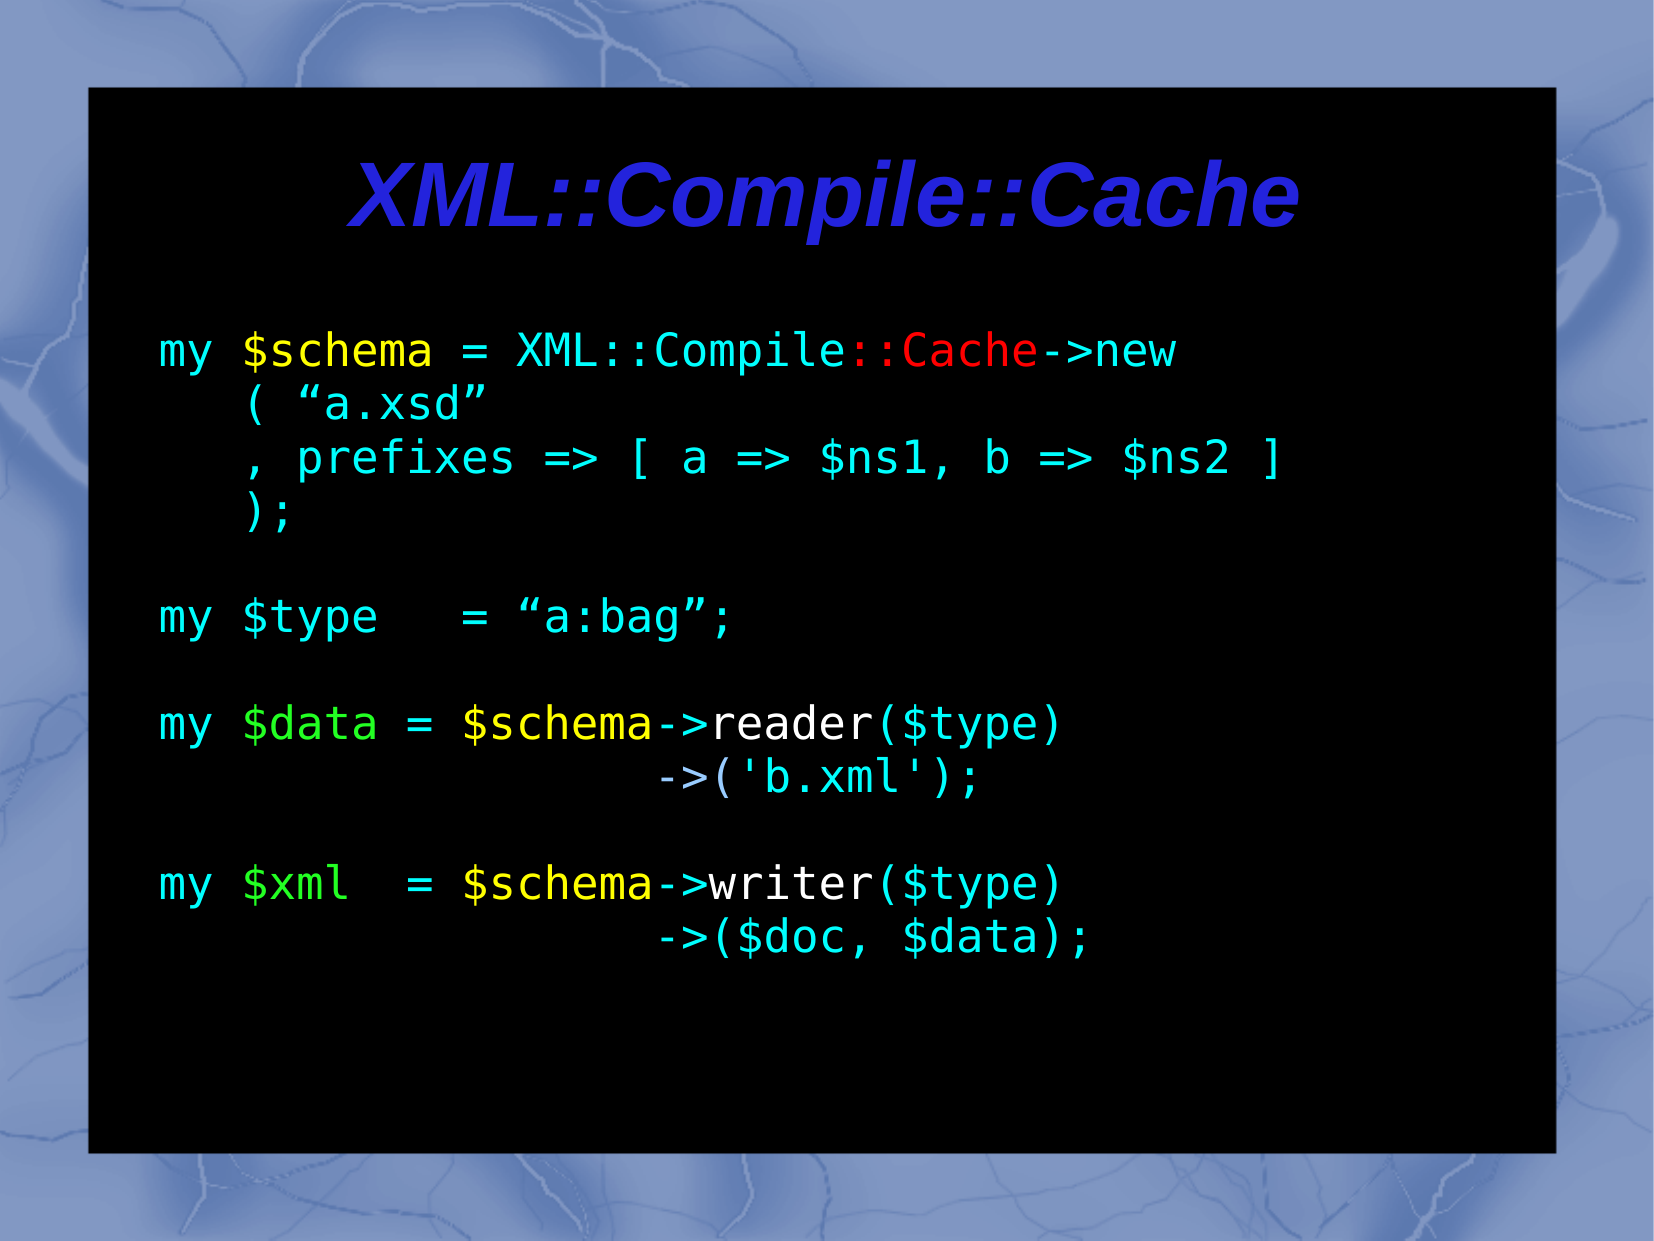

# XML::Compile::Cache
my $schema = XML::Compile::Cache->new
 ( “a.xsd”
 , prefixes => [ a => $ns1, b => $ns2 ]
 );
my $type = “a:bag”;
my $data = $schema->reader($type)
 ->('b.xml');
my $xml = $schema->writer($type)
 ->($doc, $data);